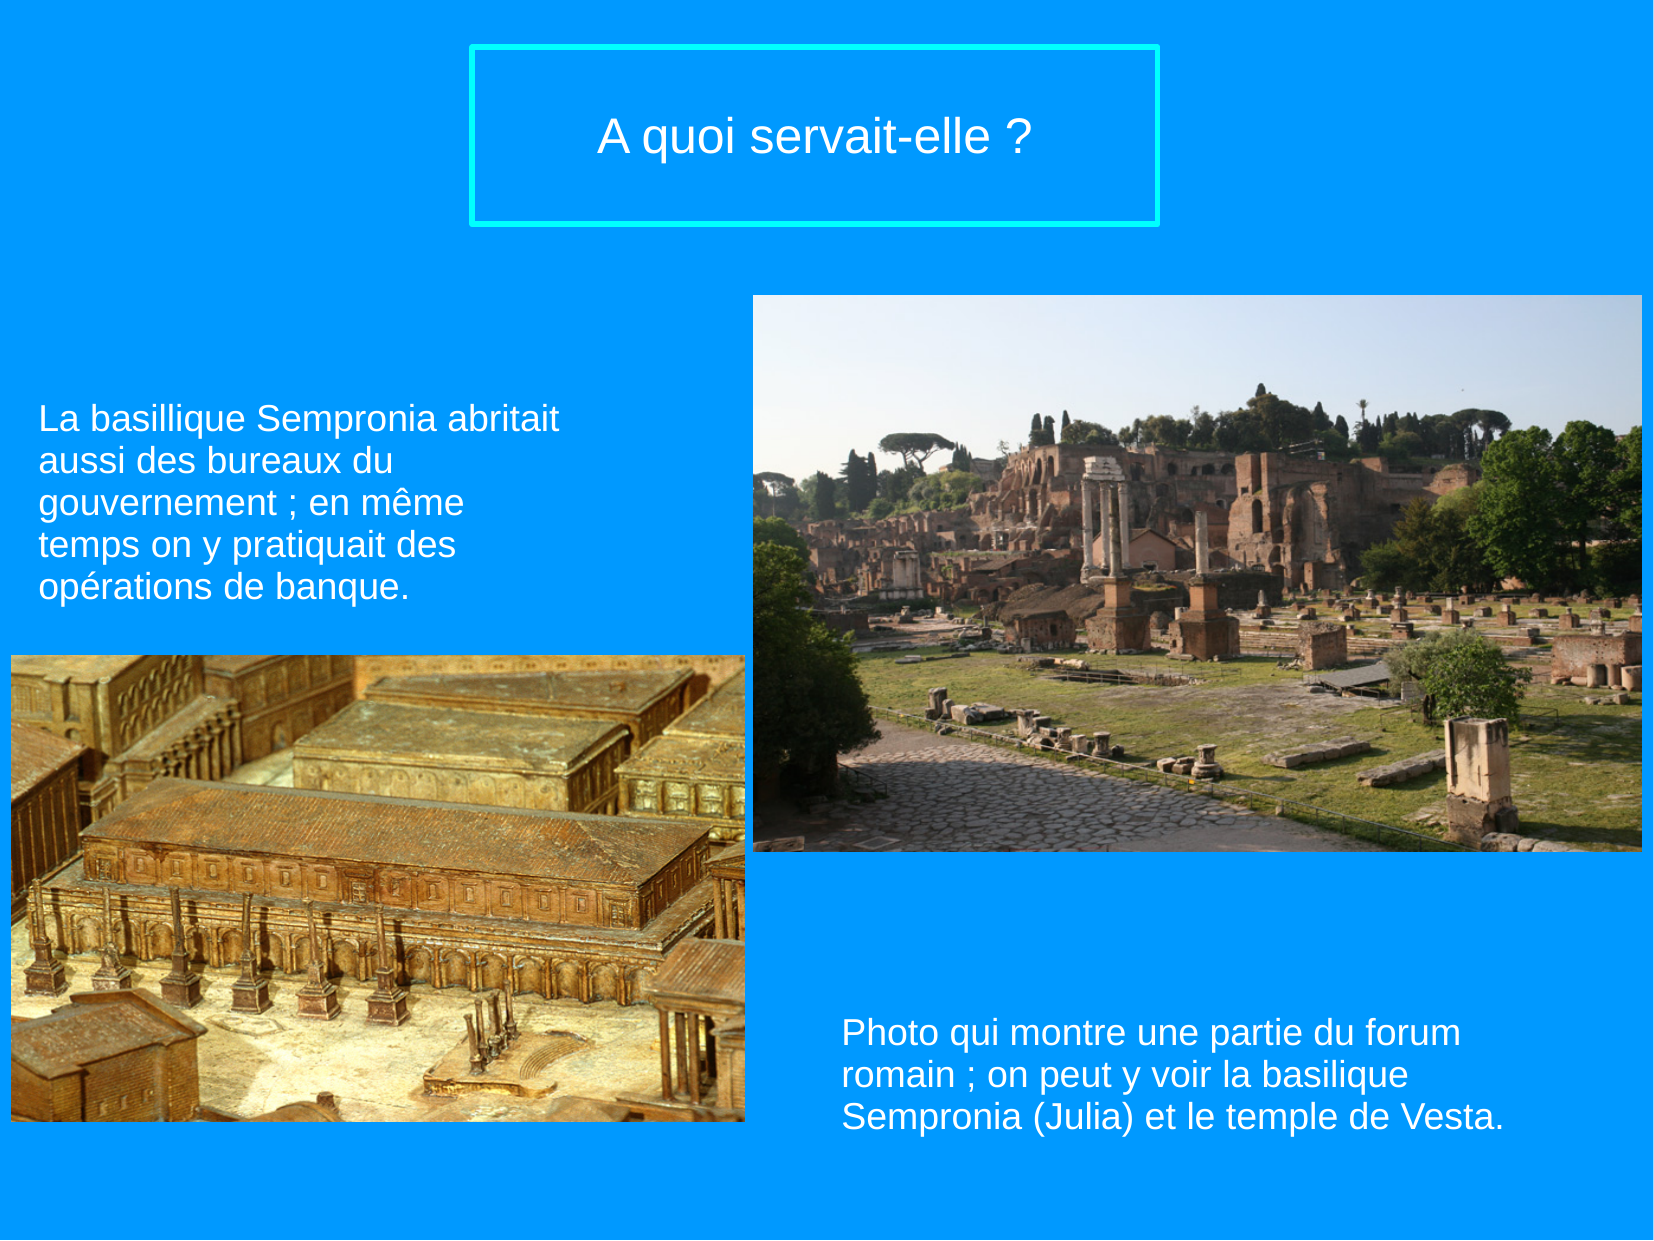

A quoi servait-elle ?
La basillique Sempronia abritait aussi des bureaux du gouvernement ; en même temps on y pratiquait des opérations de banque.
Photo qui montre une partie du forum romain ; on peut y voir la basilique Sempronia (Julia) et le temple de Vesta.